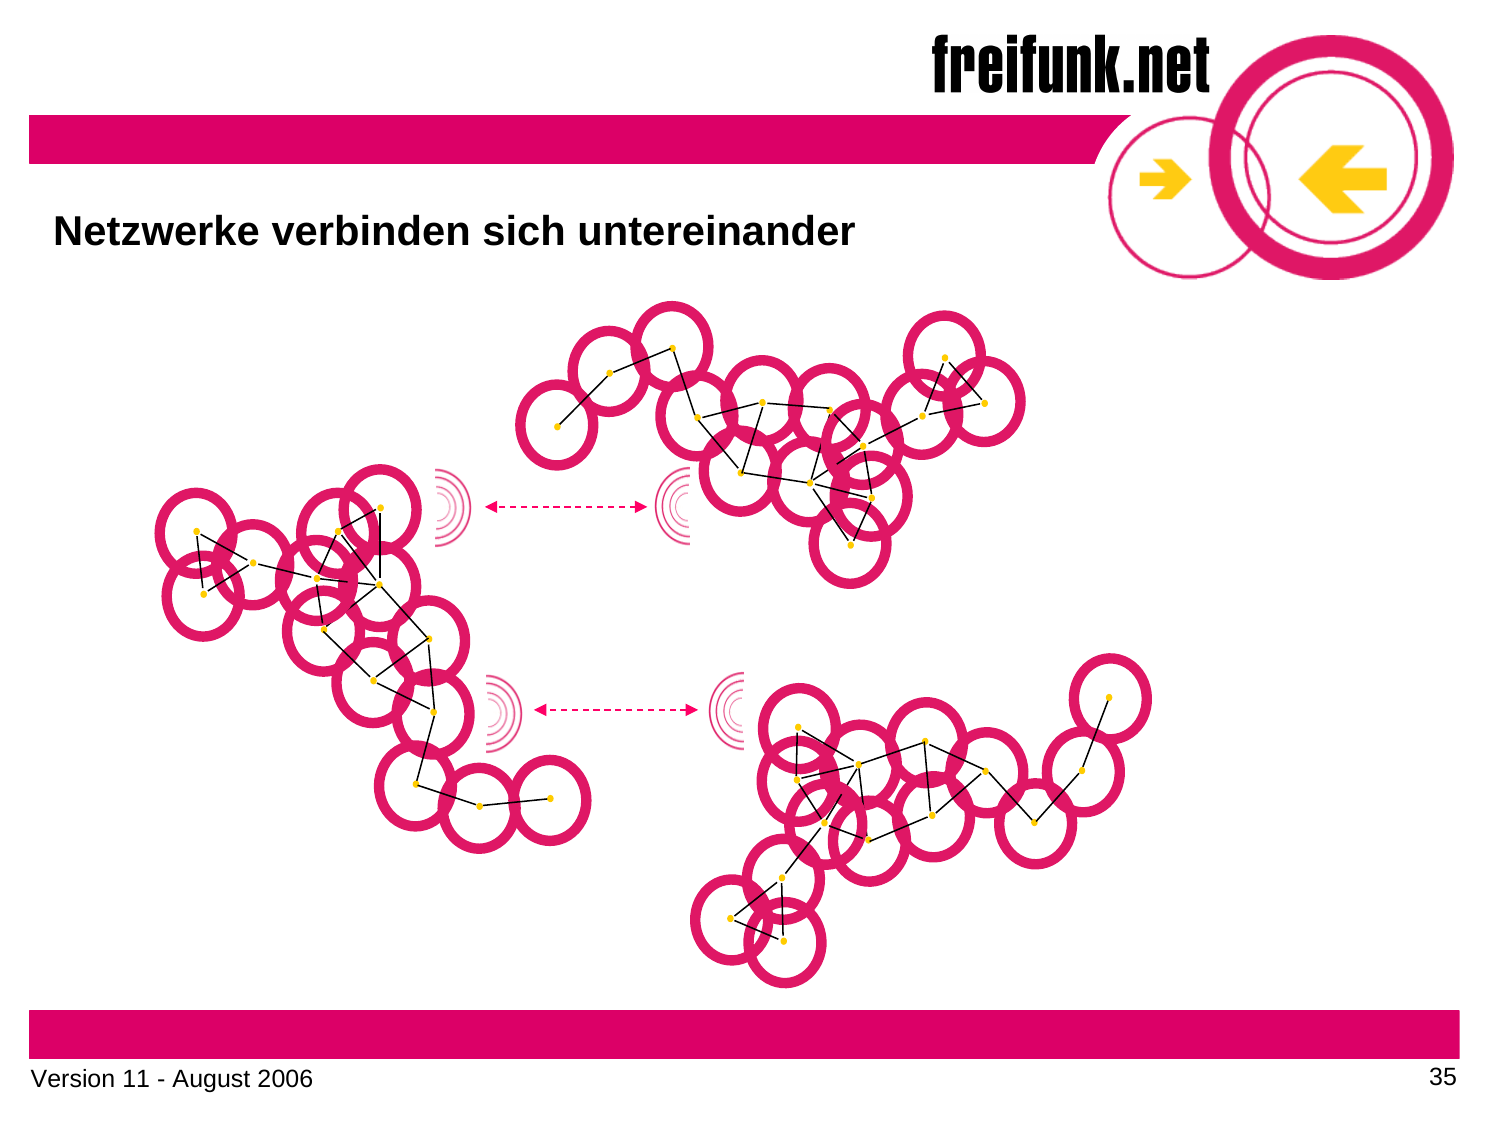

Netzwerke verbinden sich untereinander
35
Version 11 - August 2006